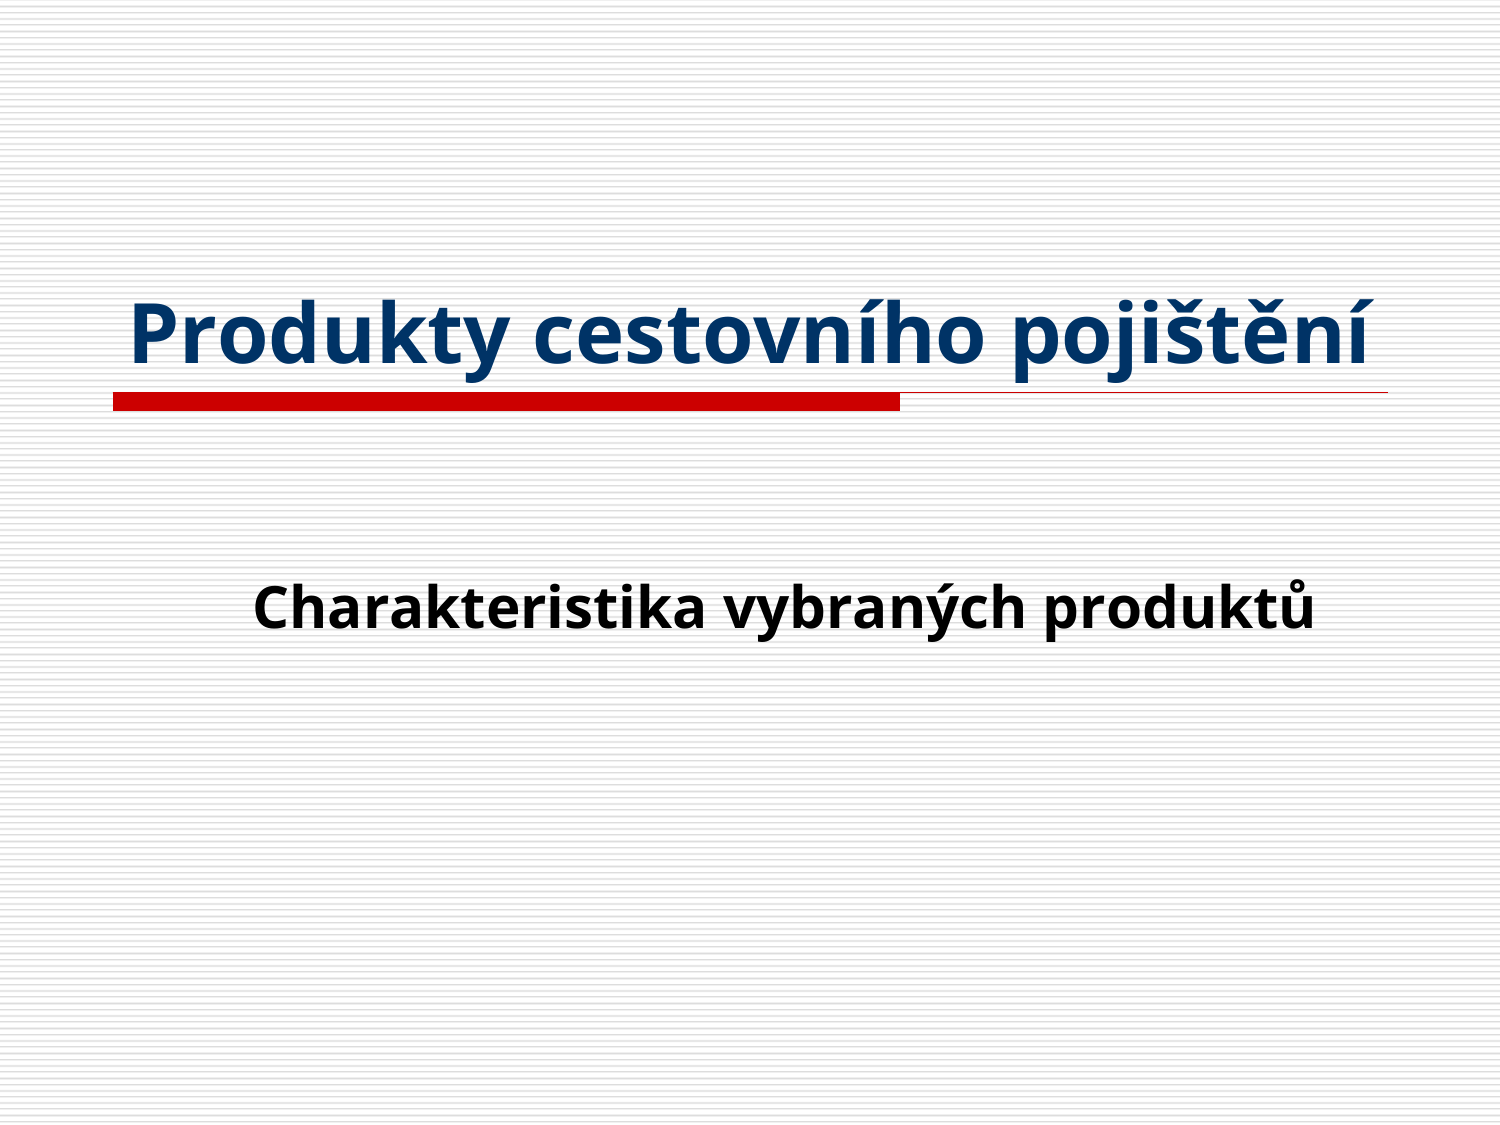

# Produkty cestovního pojištění
Charakteristika vybraných produktů